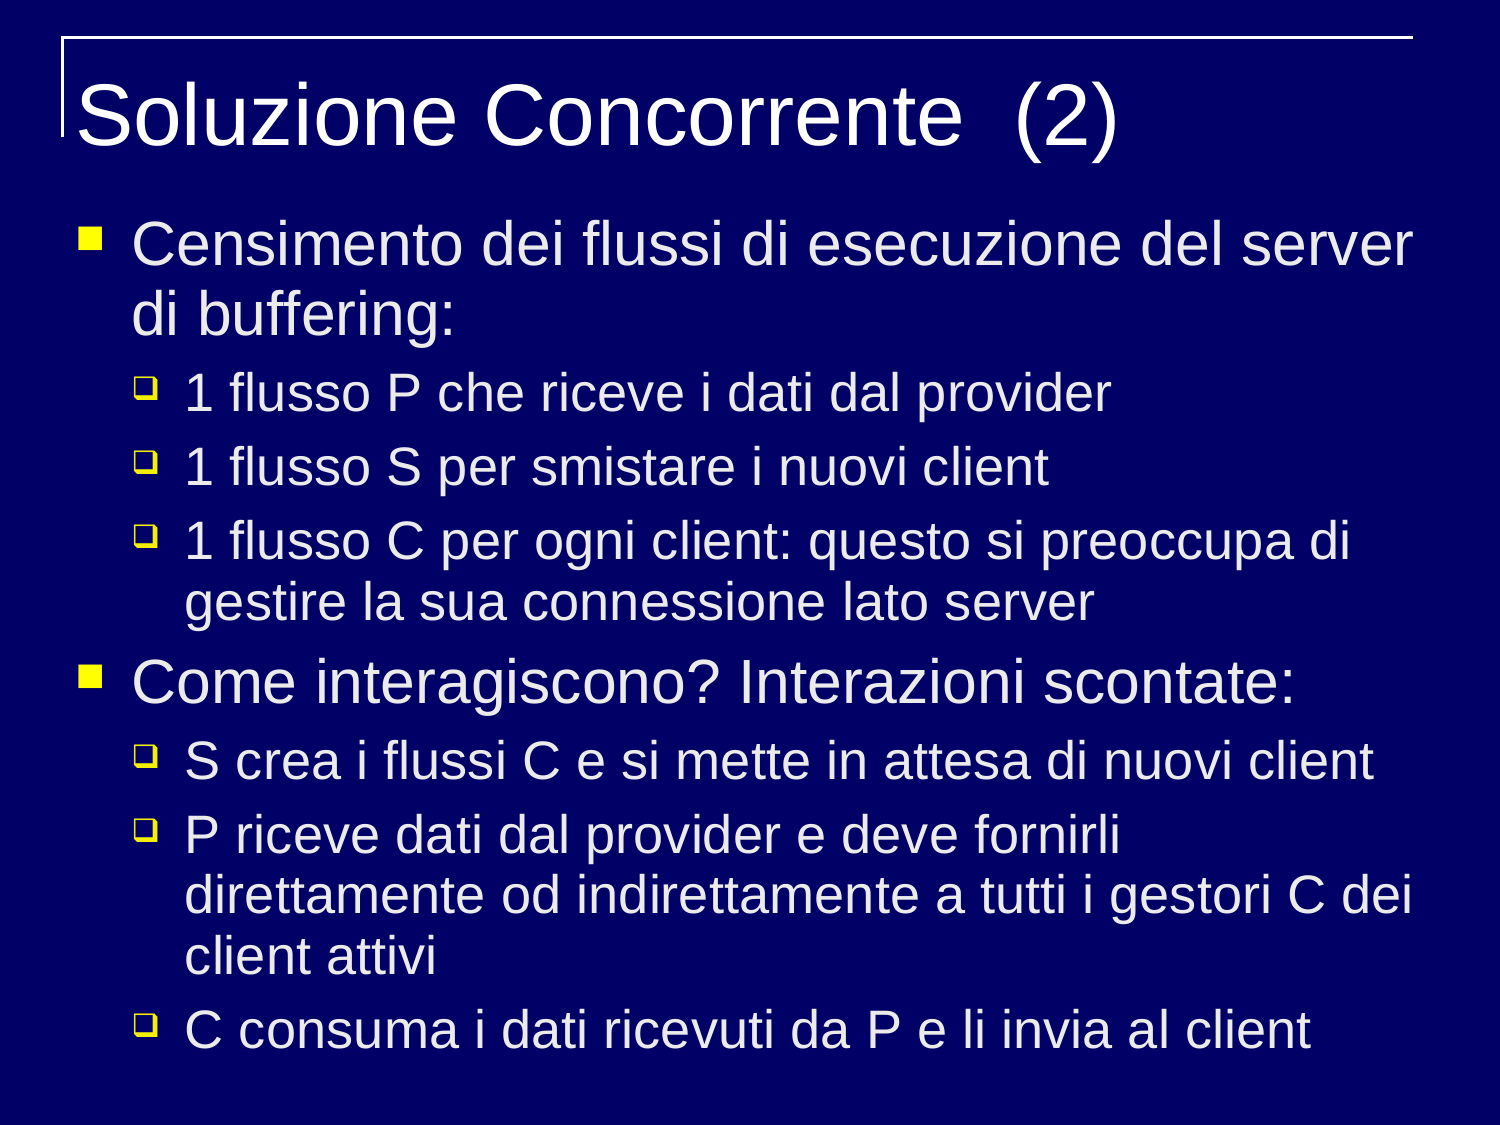

# Soluzione Concorrente (2)
Censimento dei flussi di esecuzione del server di buffering:
1 flusso P che riceve i dati dal provider
1 flusso S per smistare i nuovi client
1 flusso C per ogni client: questo si preoccupa di gestire la sua connessione lato server
Come interagiscono? Interazioni scontate:
S crea i flussi C e si mette in attesa di nuovi client
P riceve dati dal provider e deve fornirli direttamente od indirettamente a tutti i gestori C dei client attivi
C consuma i dati ricevuti da P e li invia al client